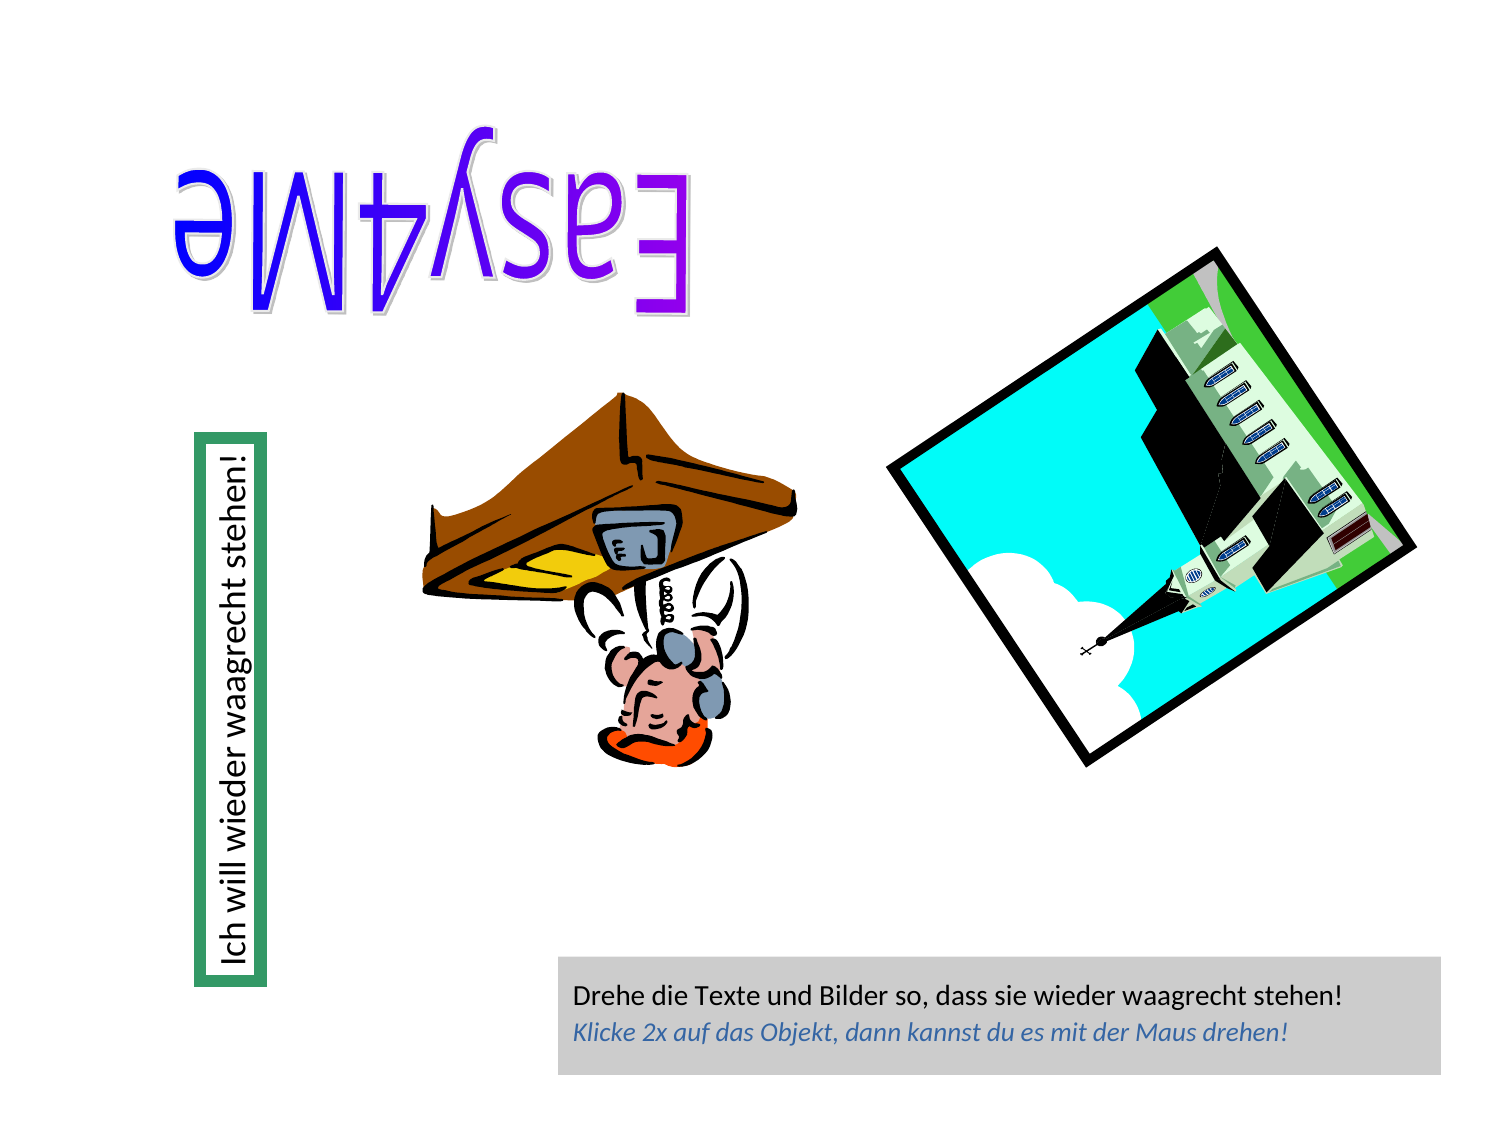

Easy4Me
Ich will wieder waagrecht stehen!
Drehe die Texte und Bilder so, dass sie wieder waagrecht stehen!
Klicke 2x auf das Objekt, dann kannst du es mit der Maus drehen!